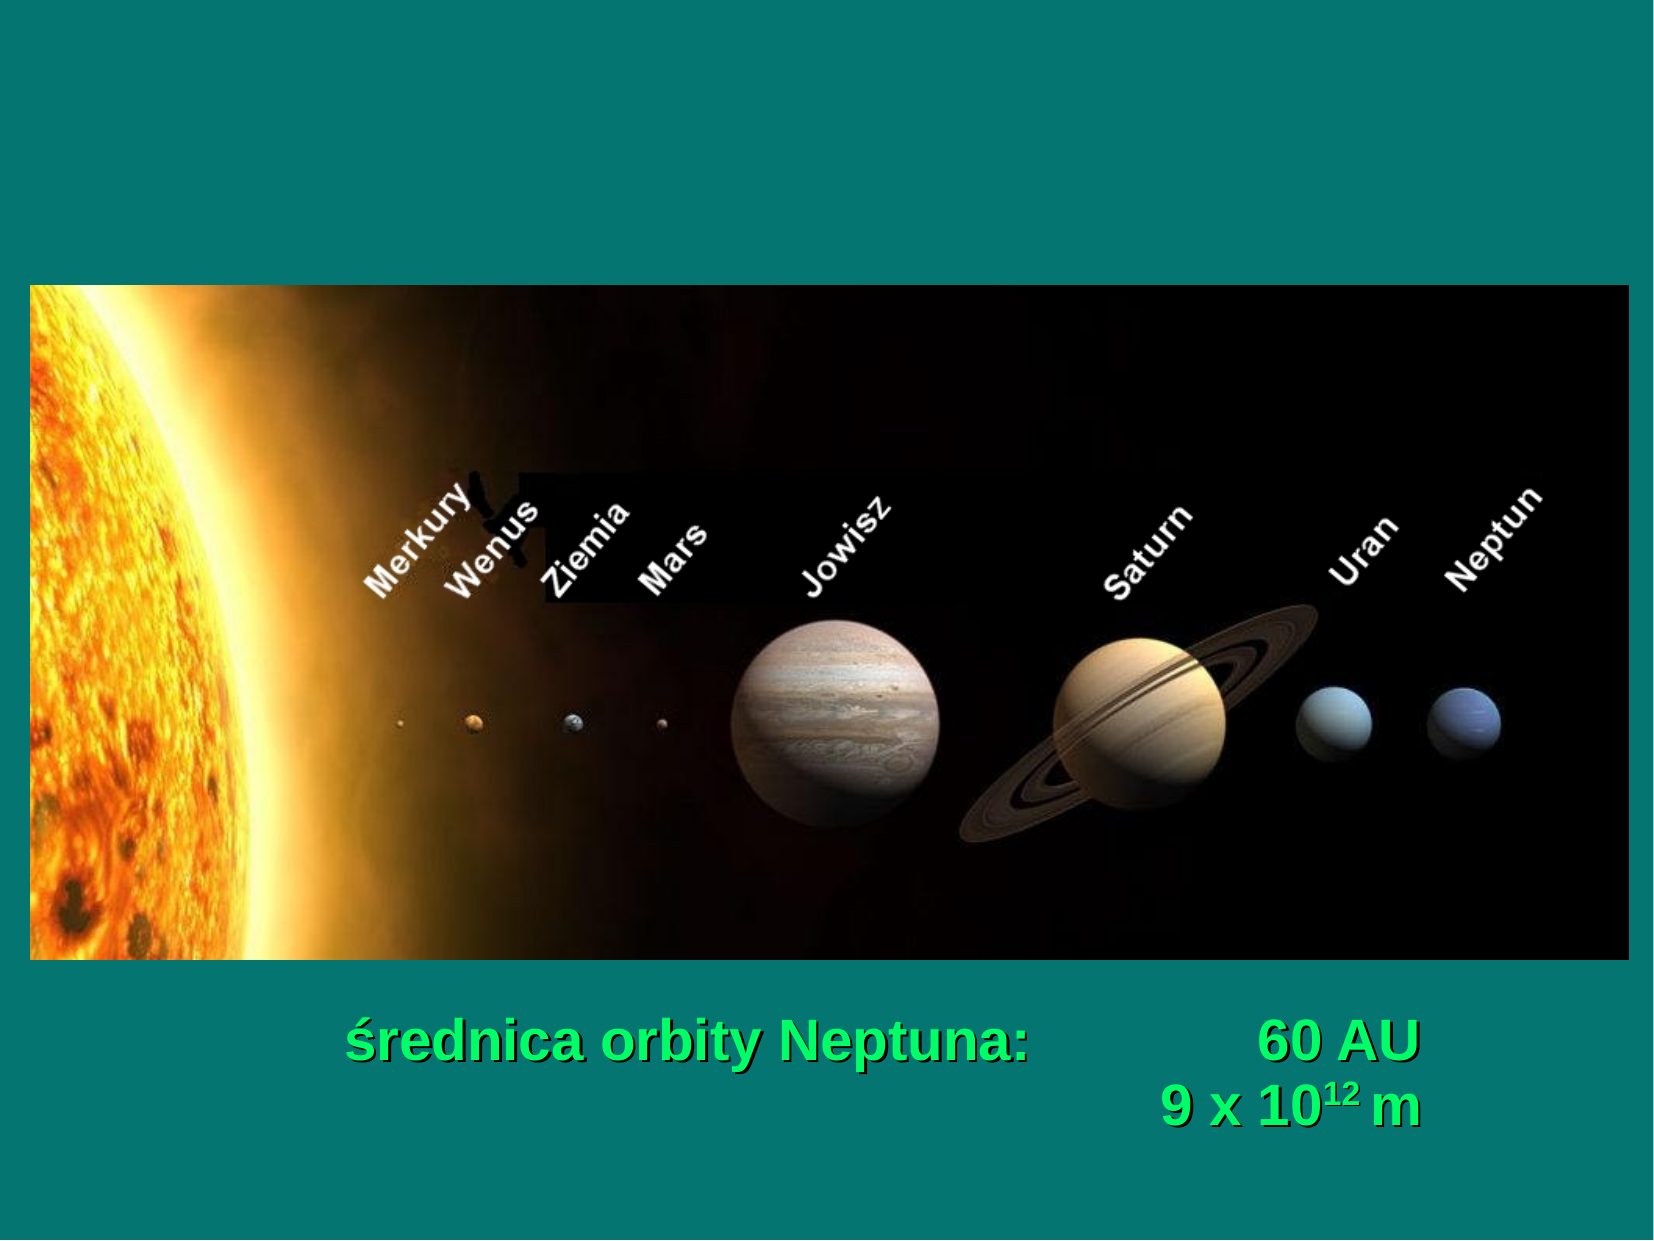

średnica orbity Neptuna: 60 AU
9 x 1012 m